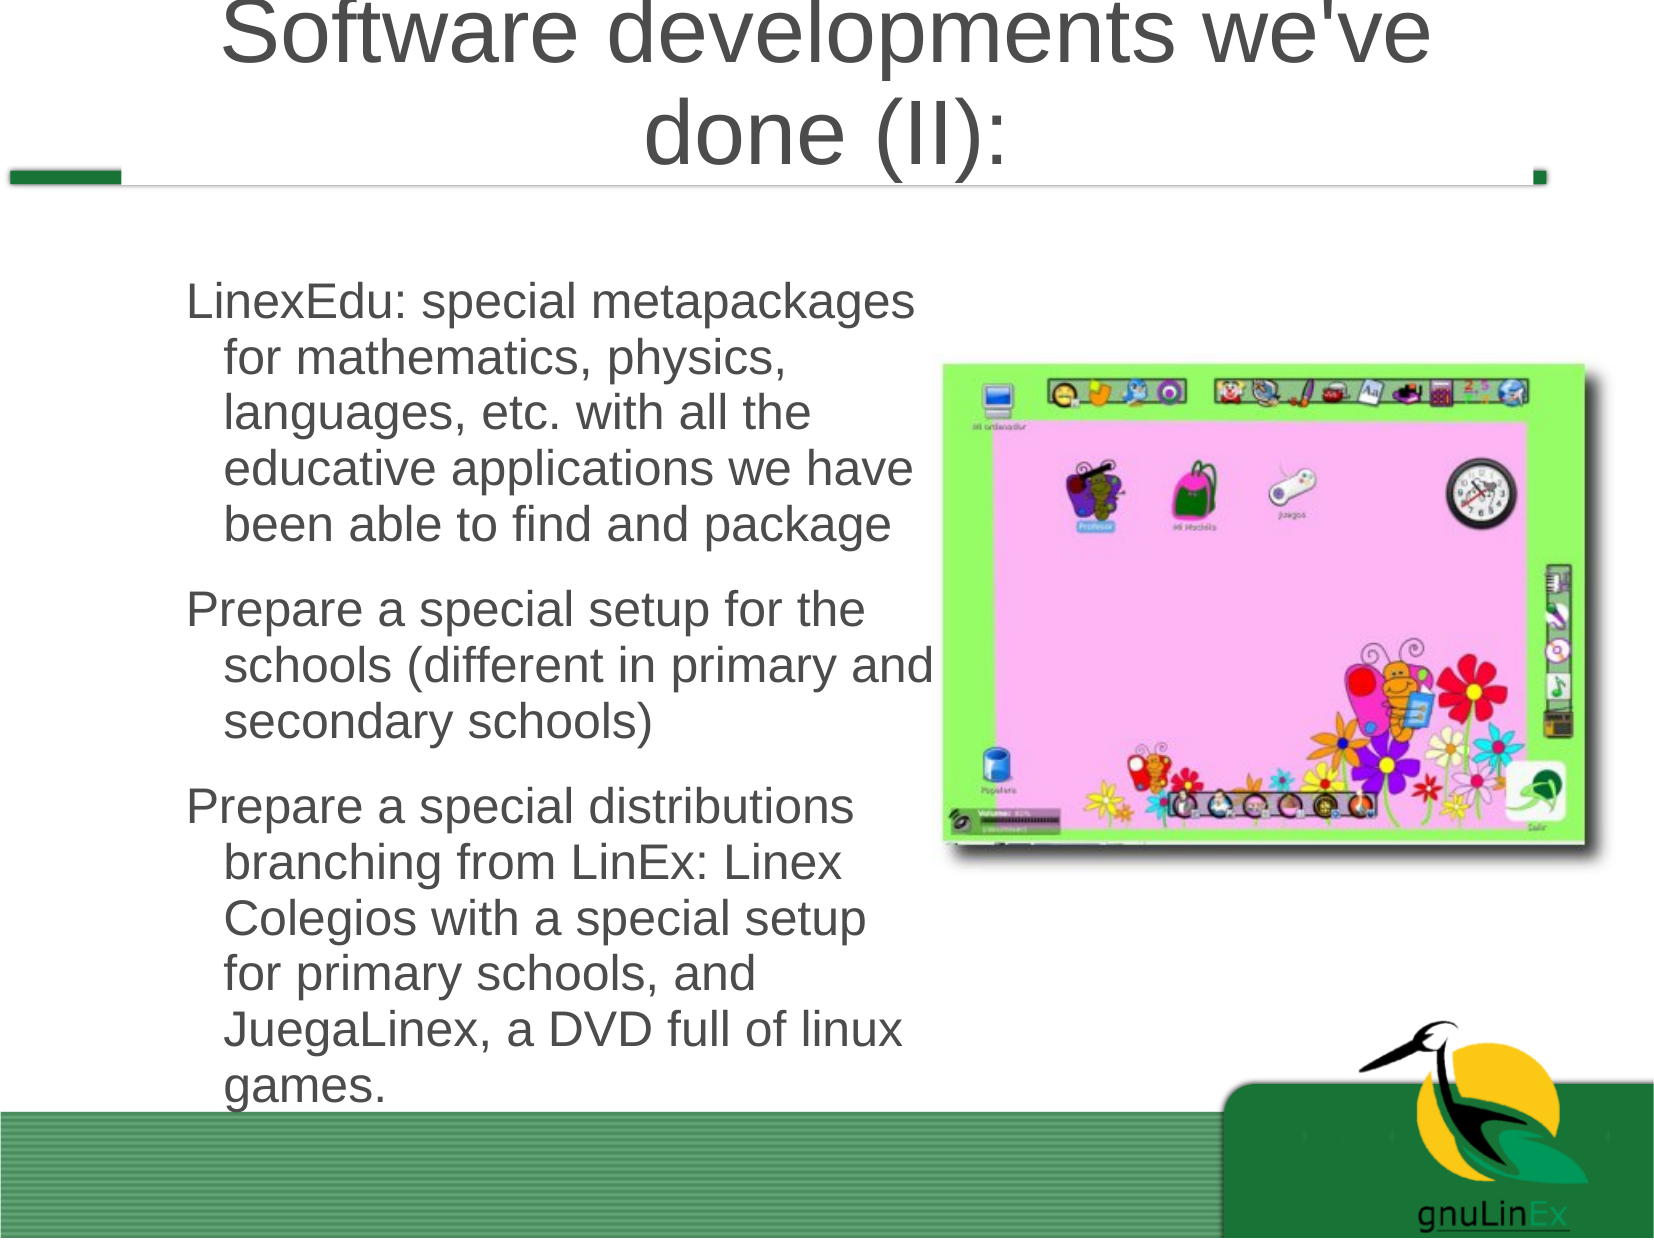

# Software developments we've done (II):
LinexEdu: special metapackages for mathematics, physics, languages, etc. with all the educative applications we have been able to find and package
Prepare a special setup for the schools (different in primary and secondary schools)
Prepare a special distributions branching from LinEx: Linex Colegios with a special setup for primary schools, and JuegaLinex, a DVD full of linux games.